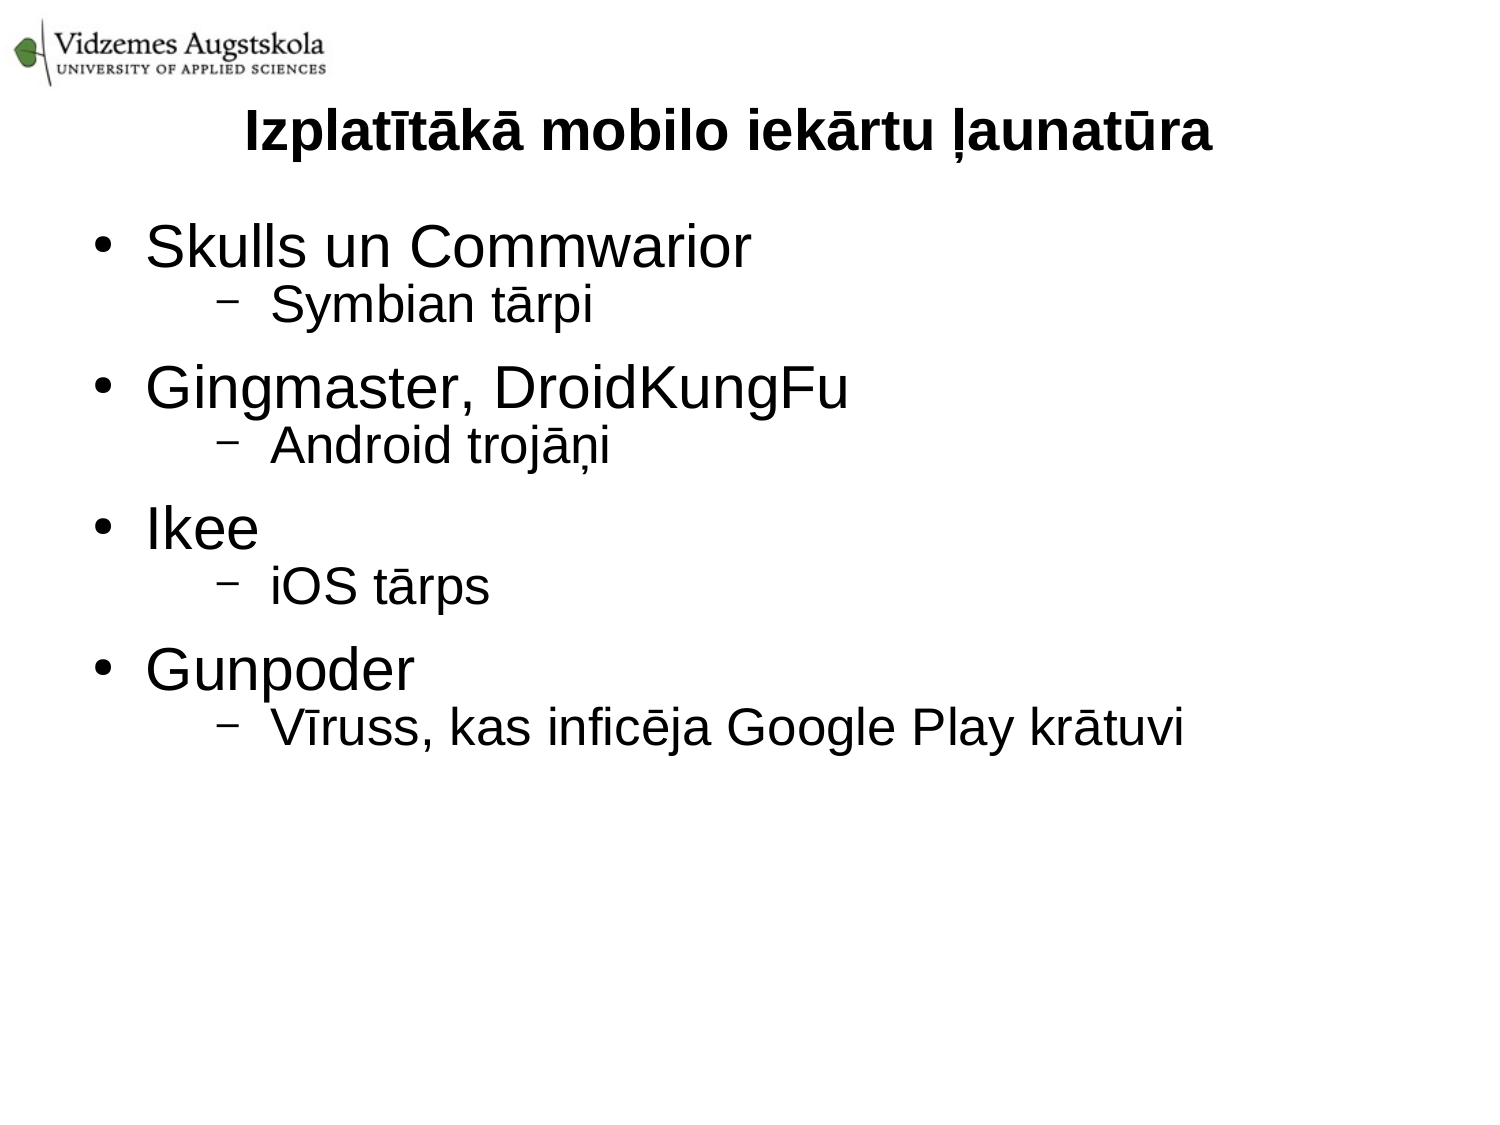

# Izplatītākā mobilo iekārtu ļaunatūra
Skulls un Commwarior
Symbian tārpi
Gingmaster, DroidKungFu
Android trojāņi
Ikee
iOS tārps
Gunpoder
Vīruss, kas inficēja Google Play krātuvi